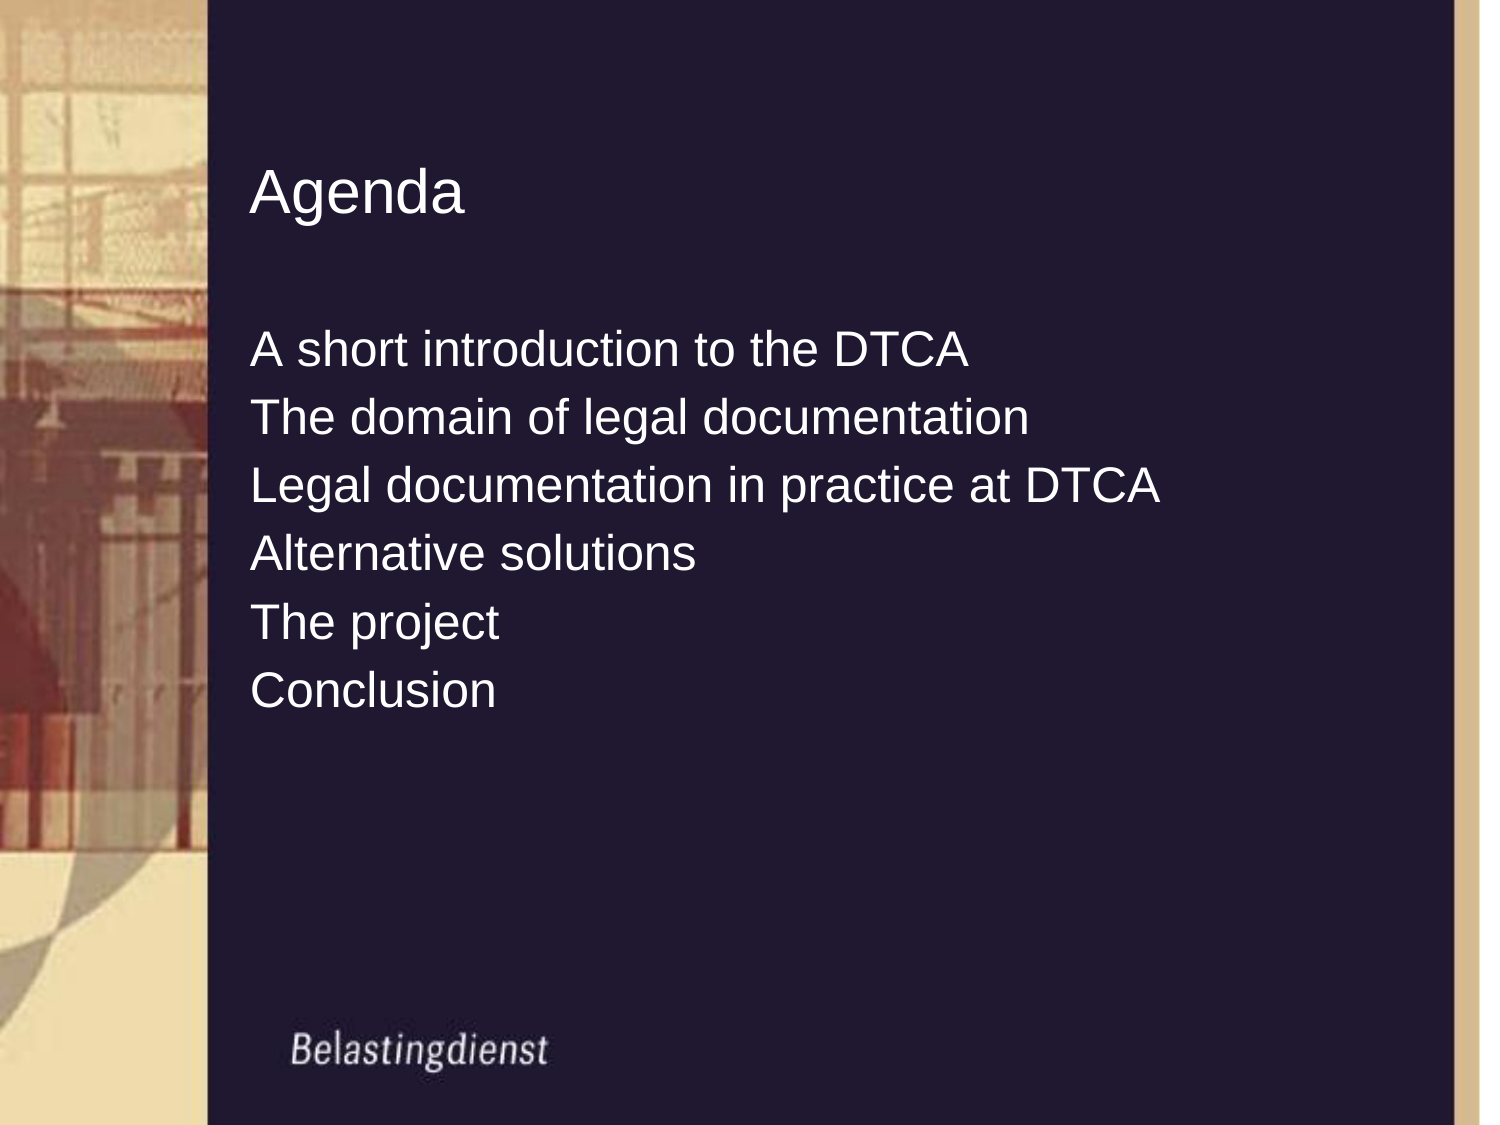

# Agenda
A short introduction to the DTCA
The domain of legal documentation
Legal documentation in practice at DTCA
Alternative solutions
The project
Conclusion